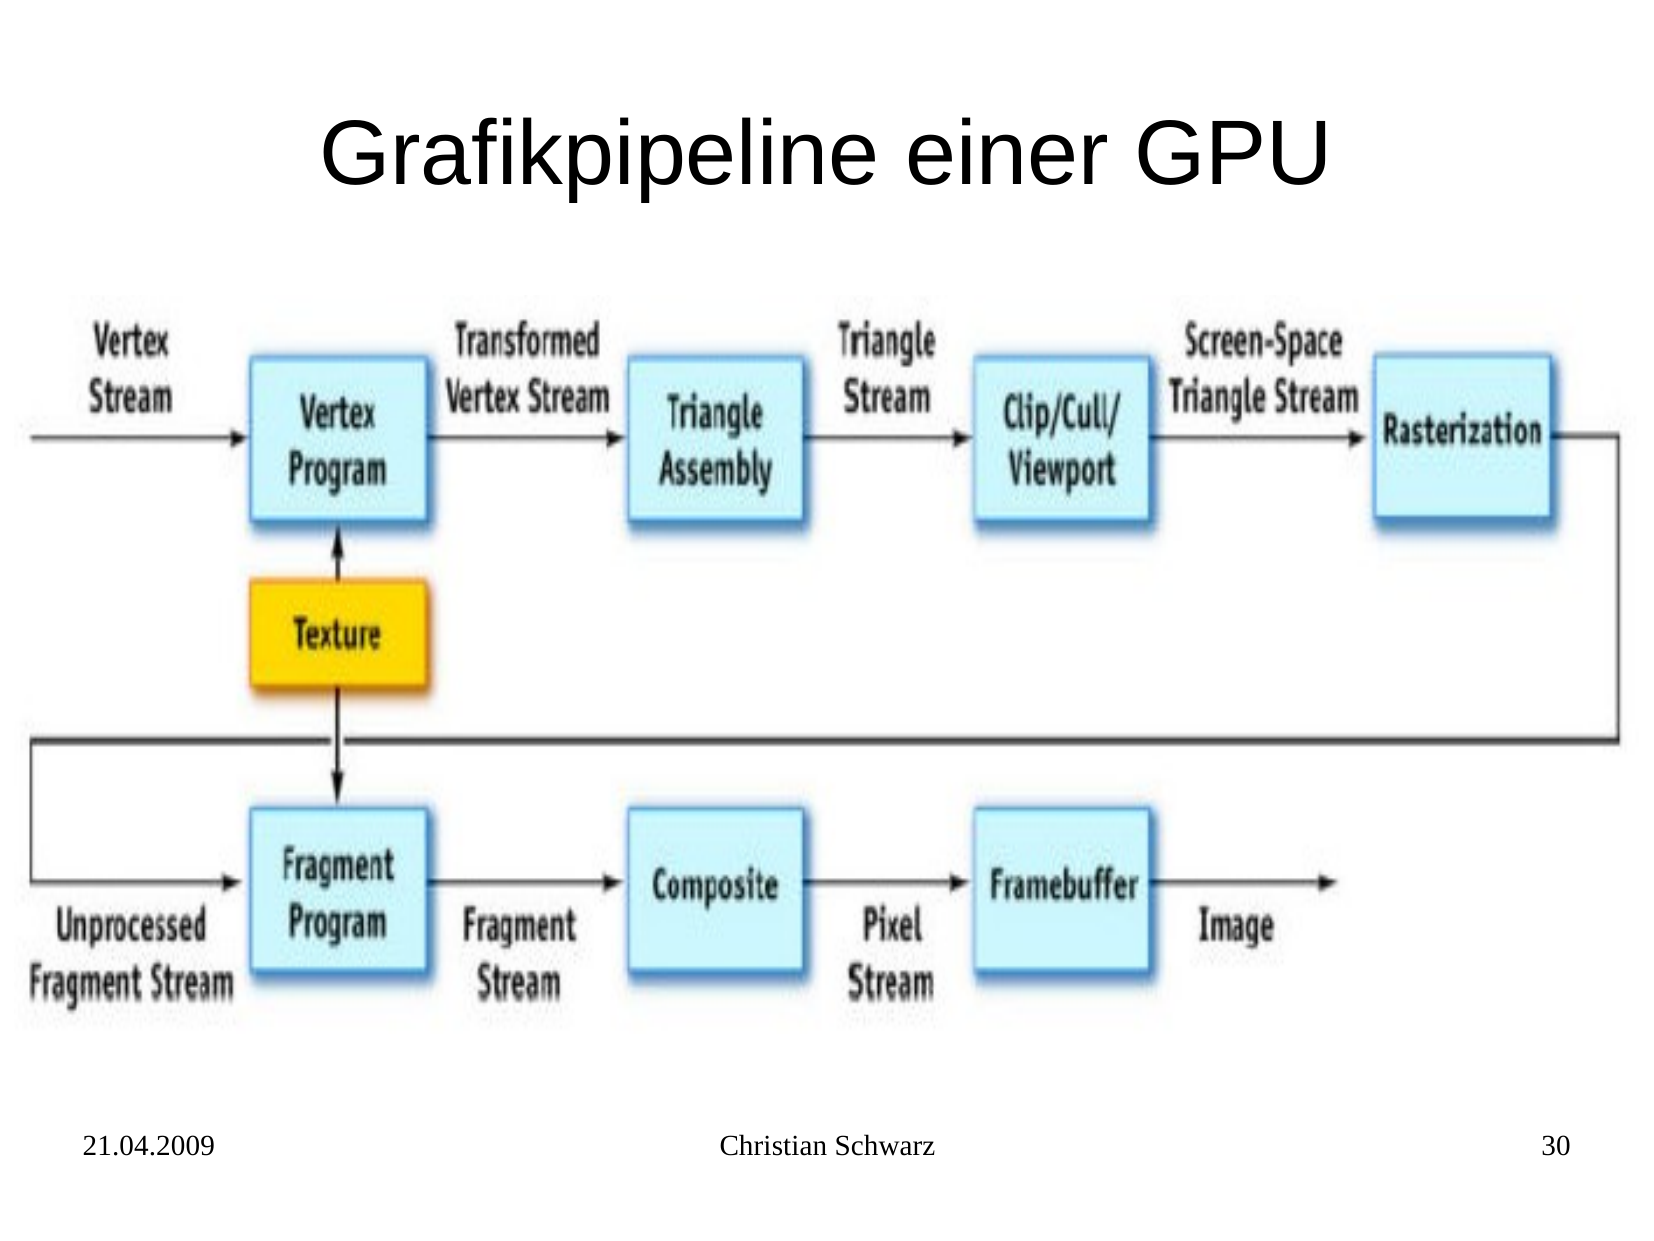

# Grafikpipeline einer GPU
21.04.2009
Christian Schwarz
30